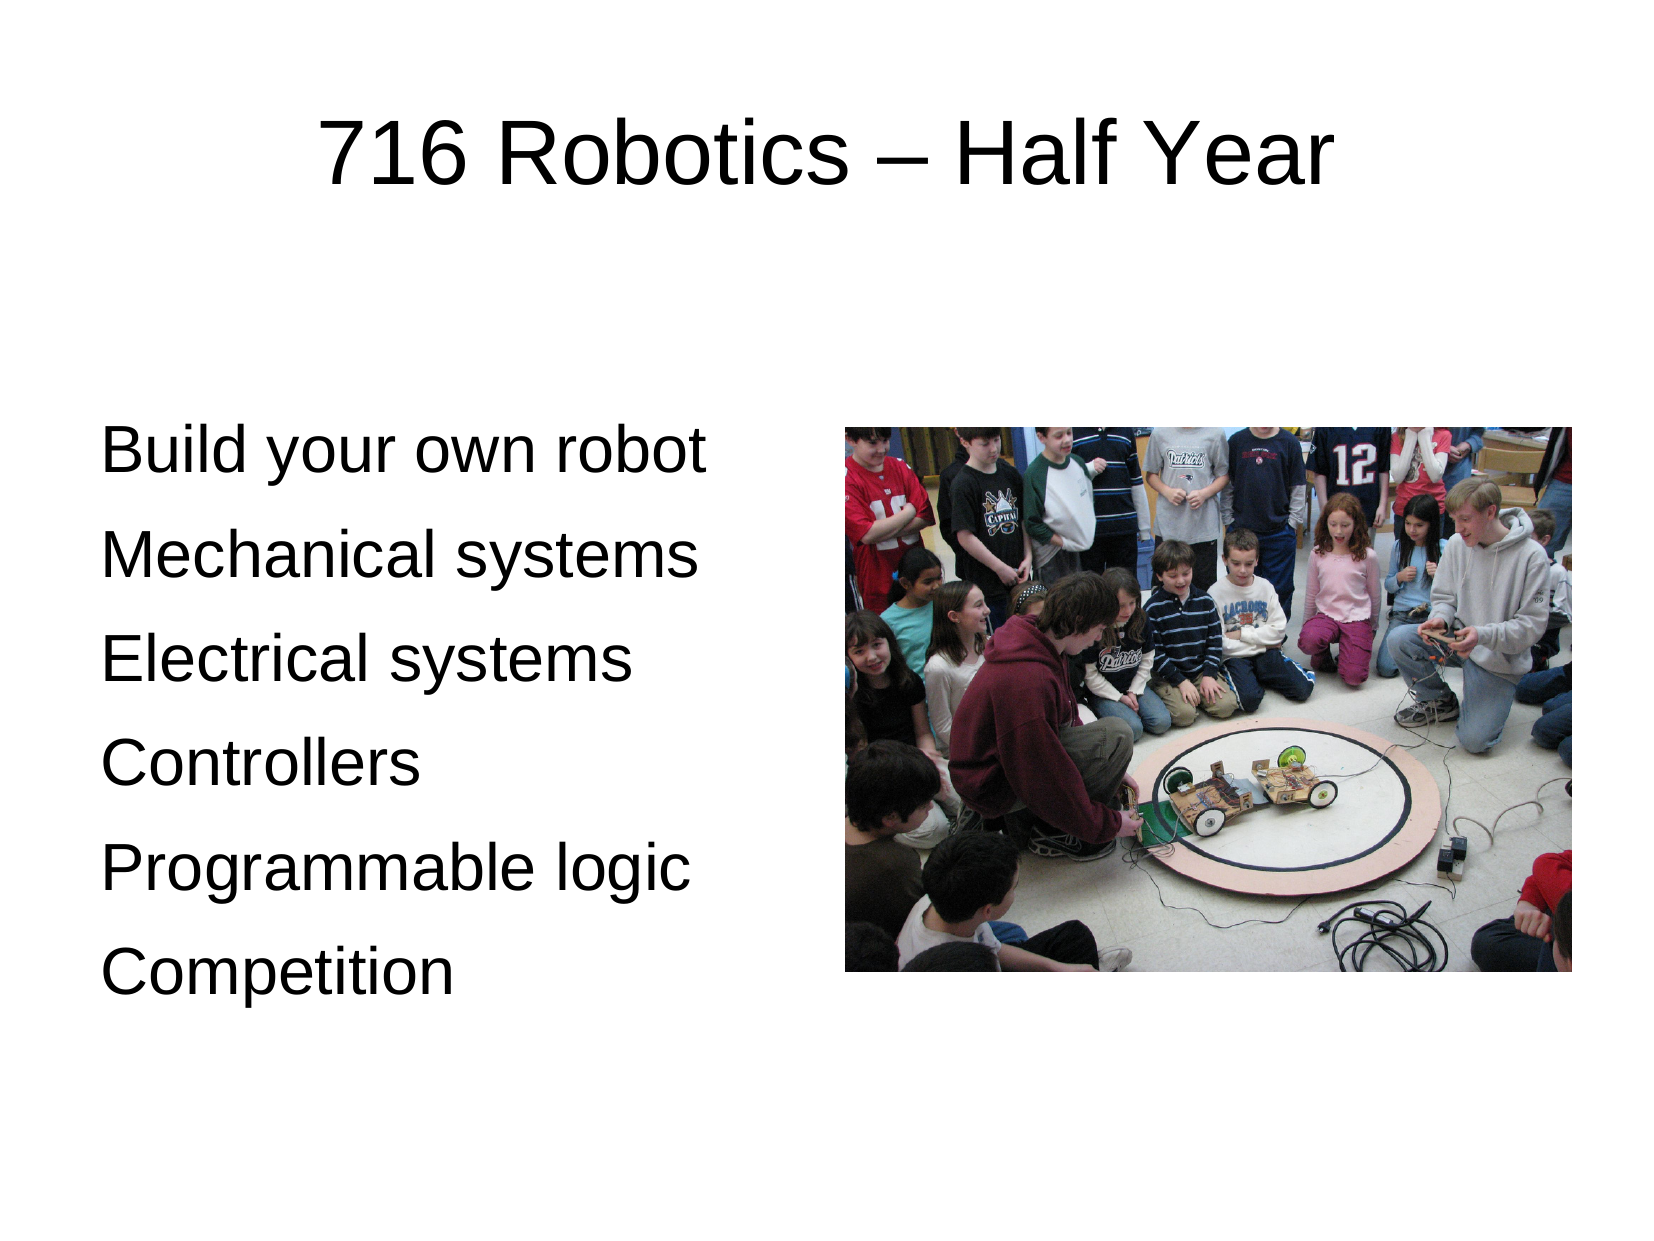

# 716 Robotics – Half Year
Build your own robot
Mechanical systems
Electrical systems
Controllers
Programmable logic
Competition